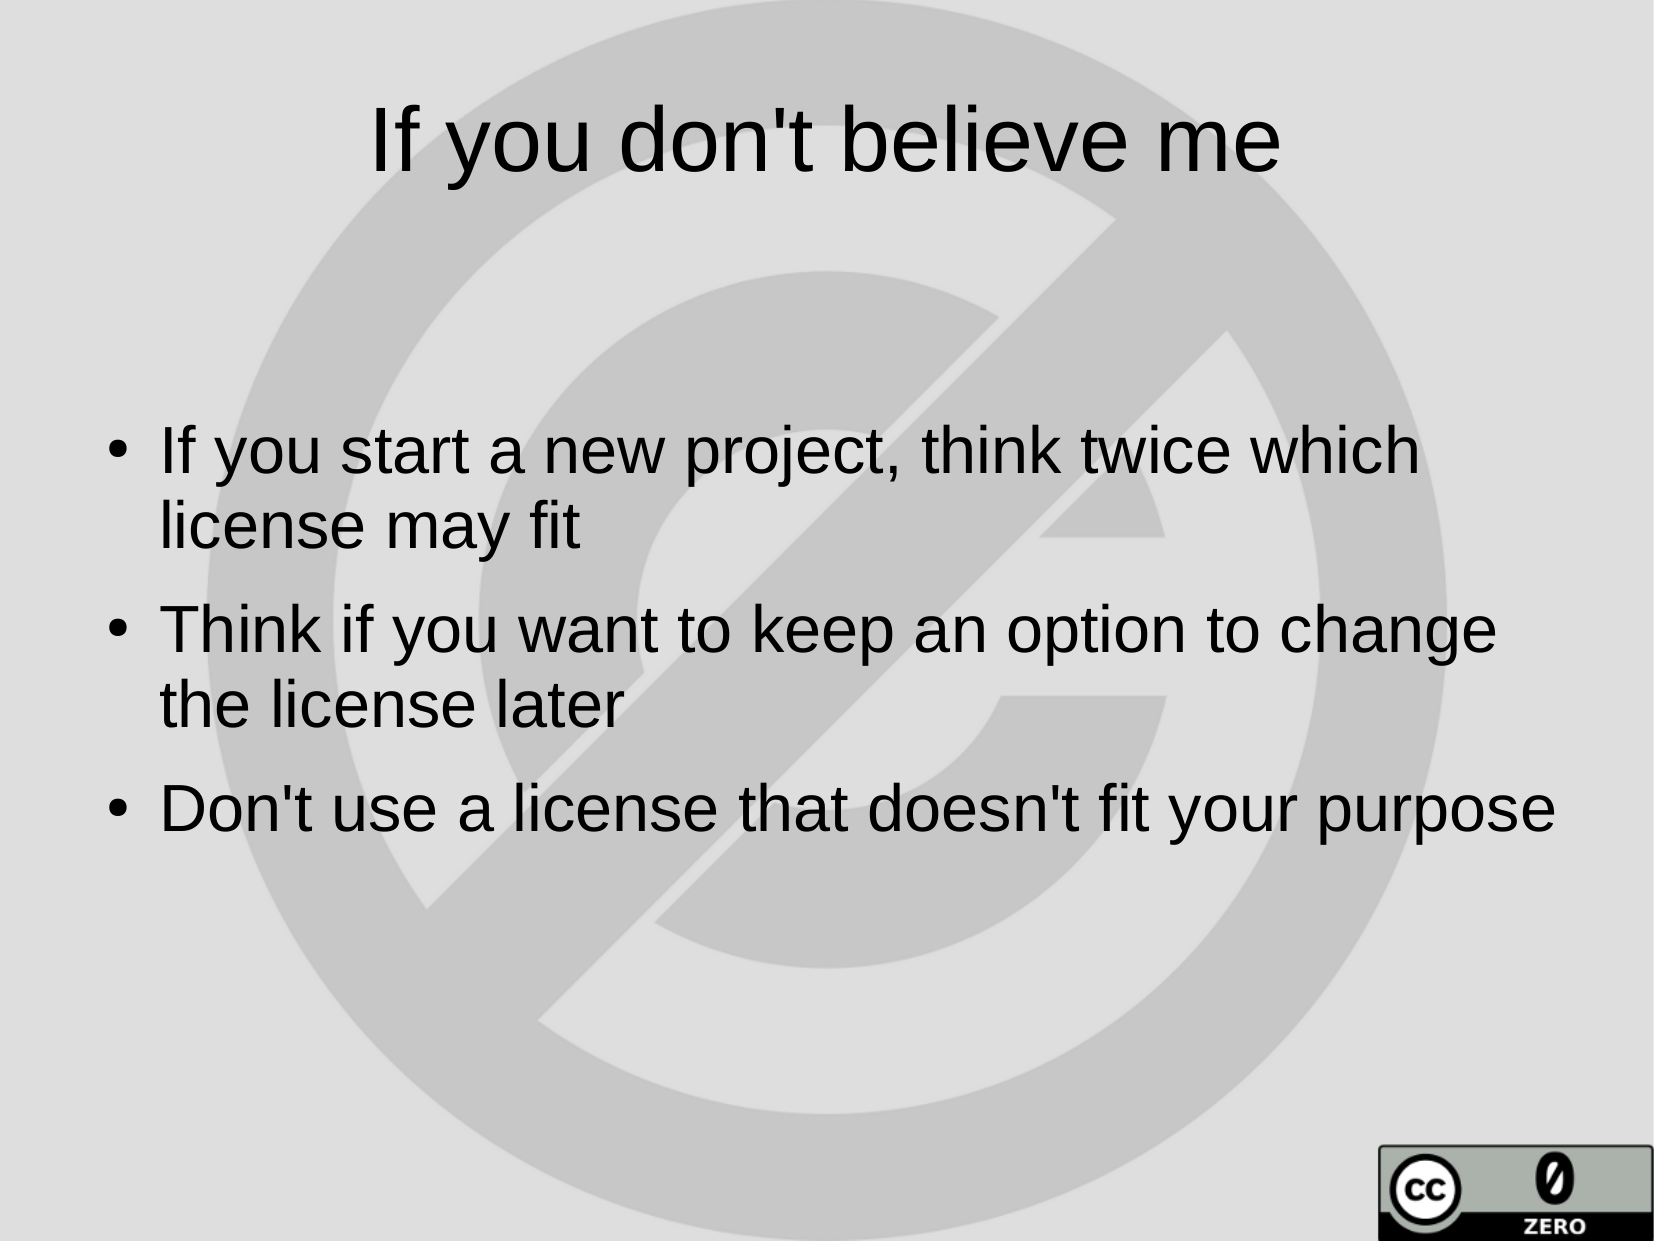

# If you don't believe me
If you start a new project, think twice which license may fit
Think if you want to keep an option to change the license later
Don't use a license that doesn't fit your purpose